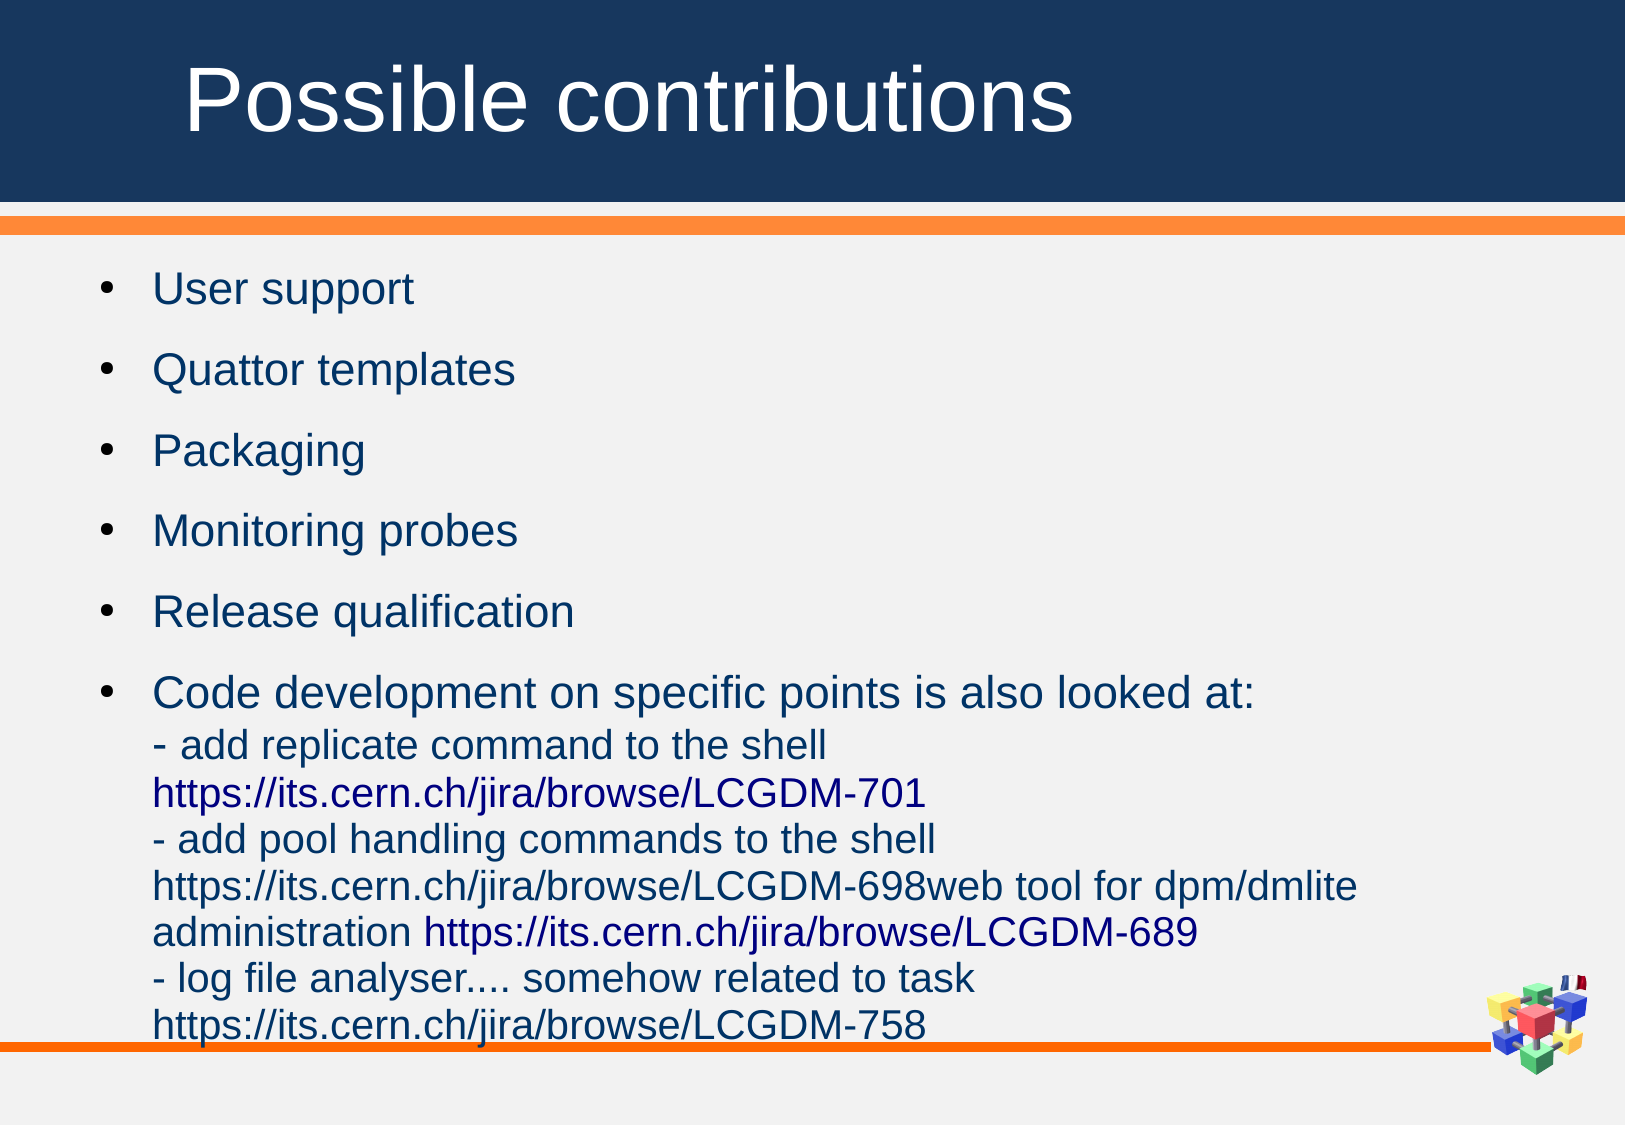

# Possible contributions
User support
Quattor templates
Packaging
Monitoring probes
Release qualification
Code development on specific points is also looked at:
- add replicate command to the shell https://its.cern.ch/jira/browse/LCGDM-701
- add pool handling commands to the shell https://its.cern.ch/jira/browse/LCGDM-698web tool for dpm/dmlite administration https://its.cern.ch/jira/browse/LCGDM-689
- log file analyser.... somehow related to task https://its.cern.ch/jira/browse/LCGDM-758